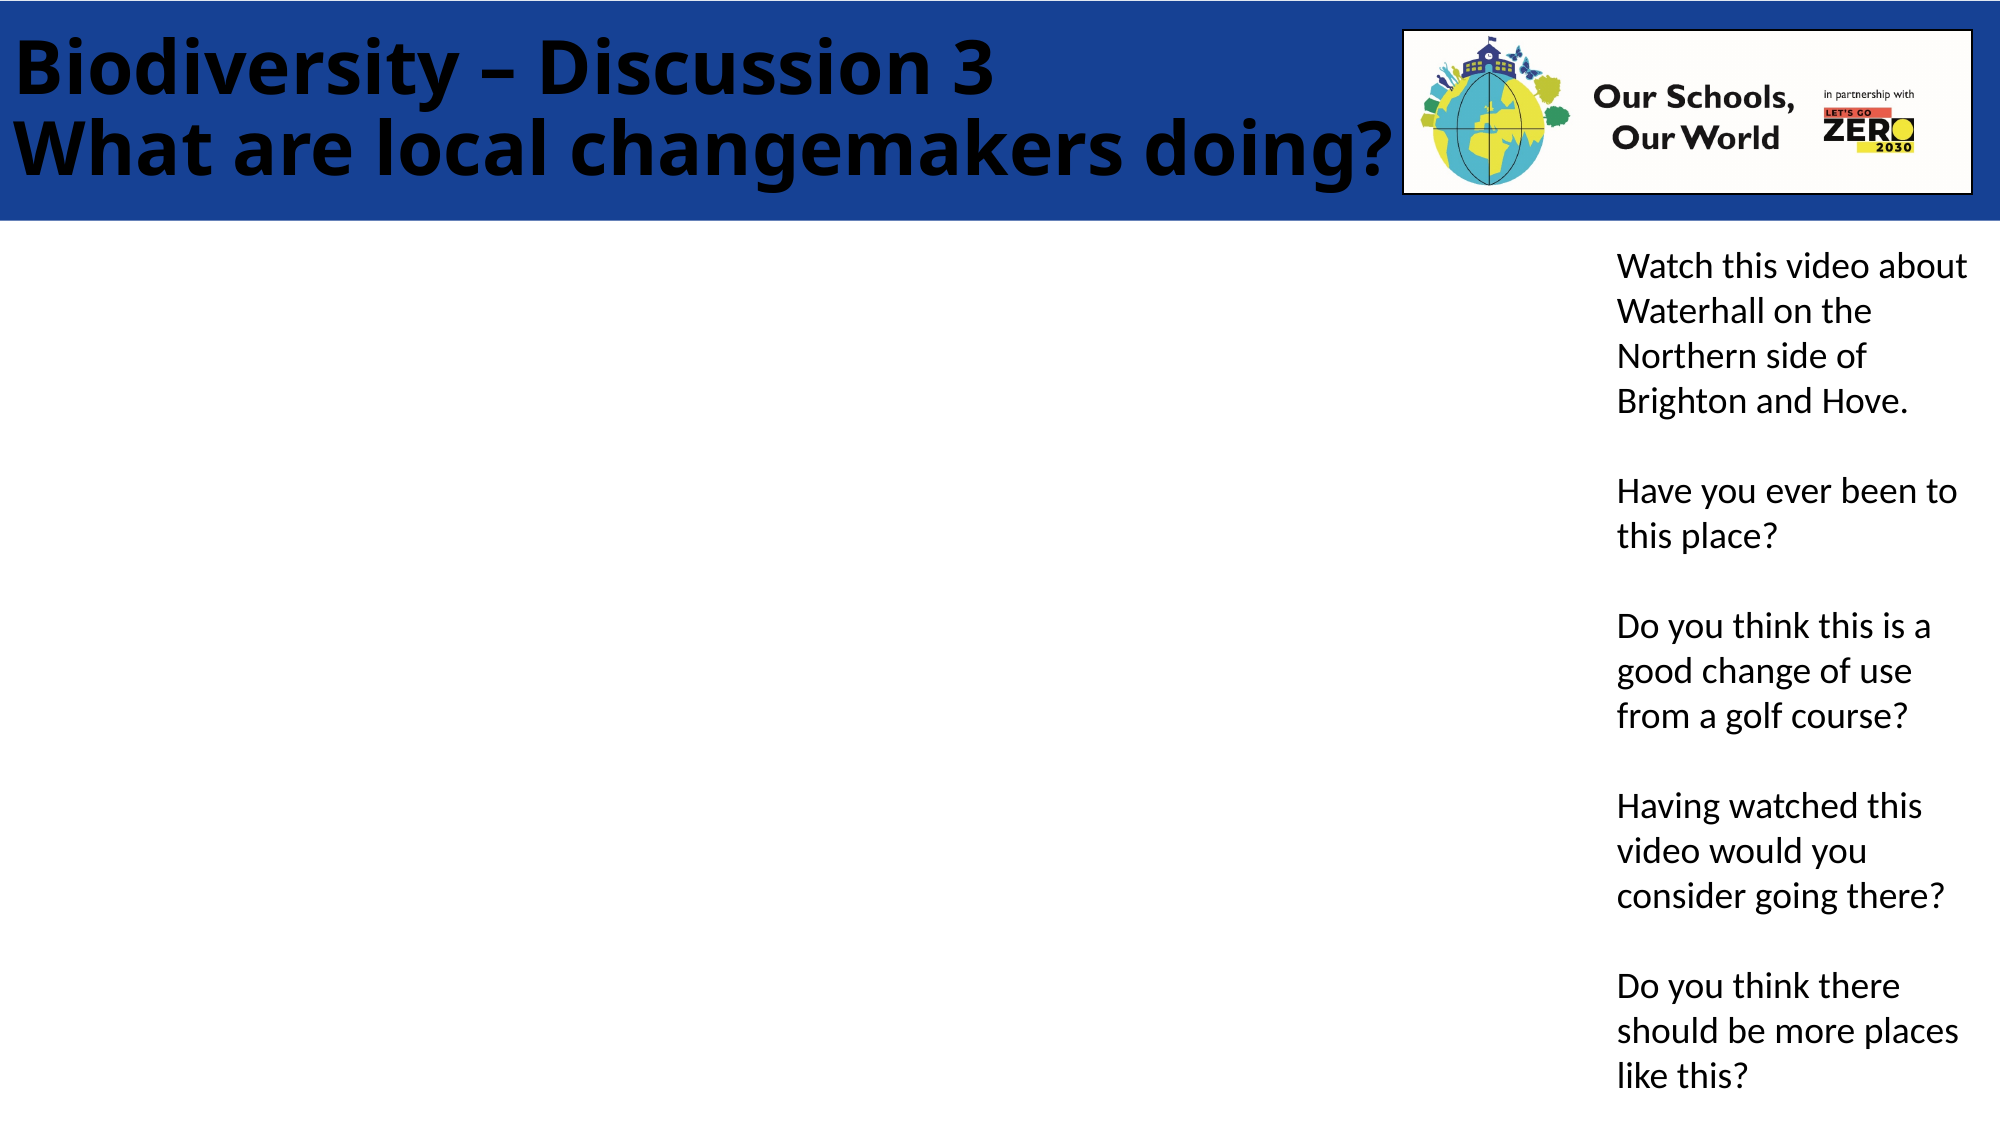

# Biodiversity – Discussion 3 What are local changemakers doing?
Watch this video about Waterhall on the Northern side of Brighton and Hove.
Have you ever been to this place?
Do you think this is a good change of use from a golf course?
Having watched this video would you consider going there?
Do you think there should be more places like this?